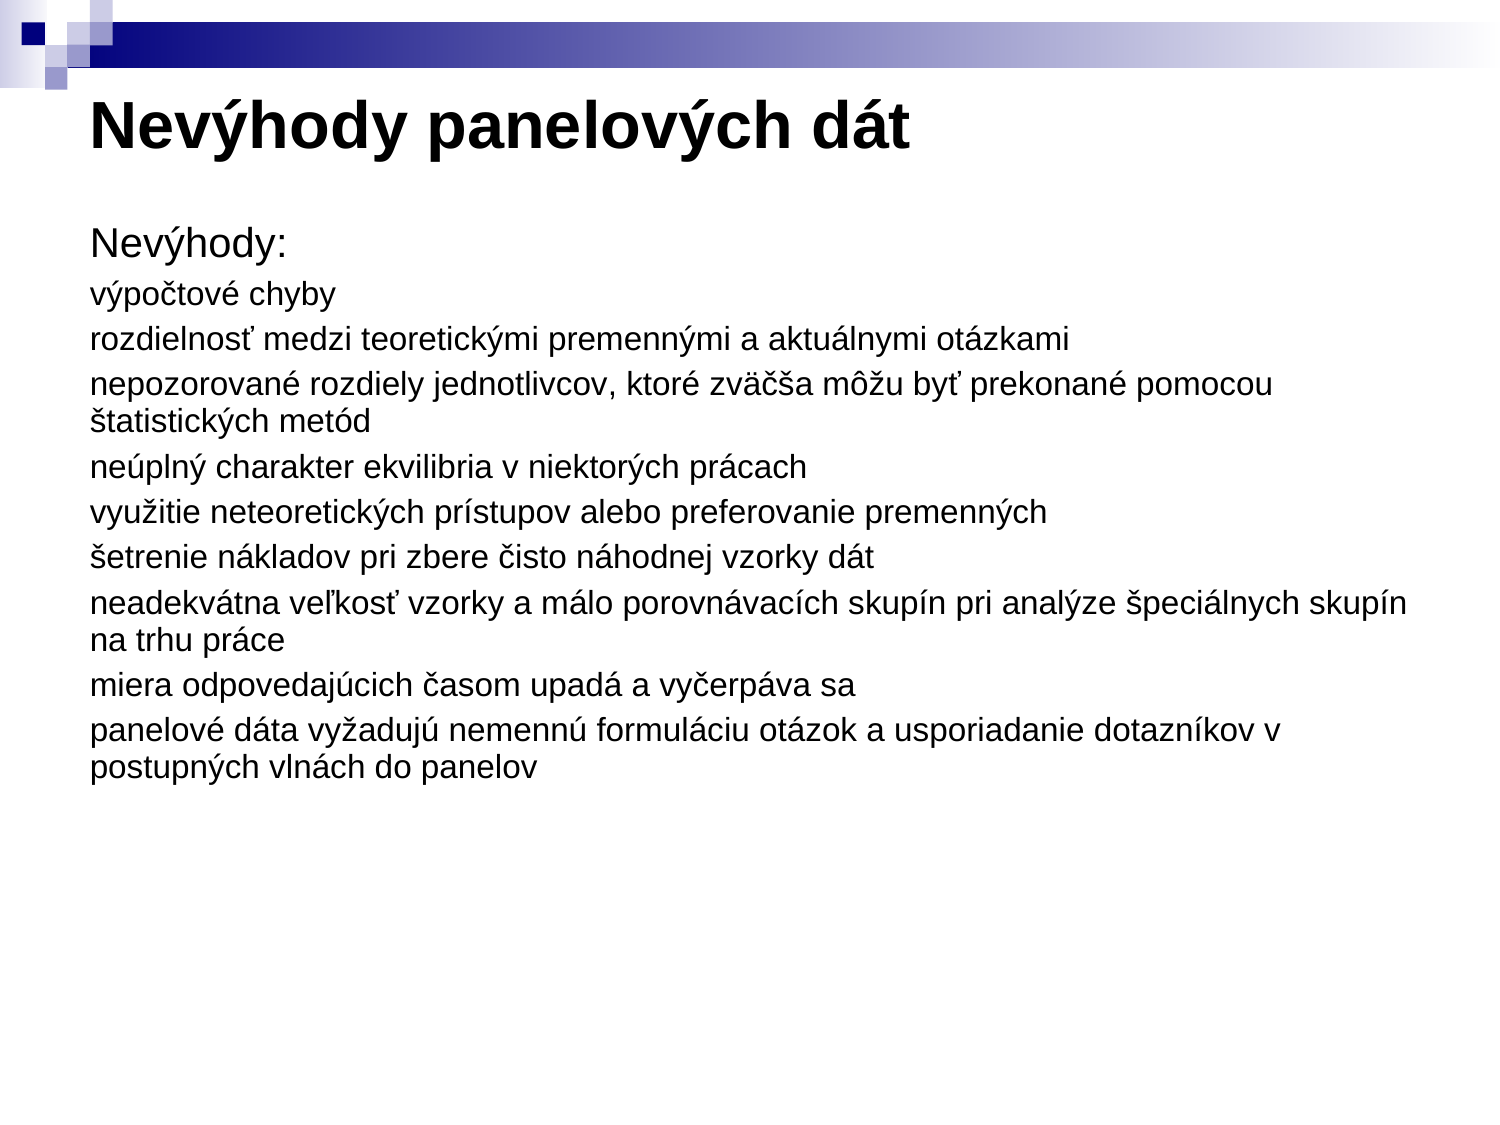

# Nevýhody panelových dát
Nevýhody:
výpočtové chyby
rozdielnosť medzi teoretickými premennými a aktuálnymi otázkami
nepozorované rozdiely jednotlivcov, ktoré zväčša môžu byť prekonané pomocou štatistických metód
neúplný charakter ekvilibria v niektorých prácach
využitie neteoretických prístupov alebo preferovanie premenných
šetrenie nákladov pri zbere čisto náhodnej vzorky dát
neadekvátna veľkosť vzorky a málo porovnávacích skupín pri analýze špeciálnych skupín na trhu práce
miera odpovedajúcich časom upadá a vyčerpáva sa
panelové dáta vyžadujú nemennú formuláciu otázok a usporiadanie dotazníkov v postupných vlnách do panelov